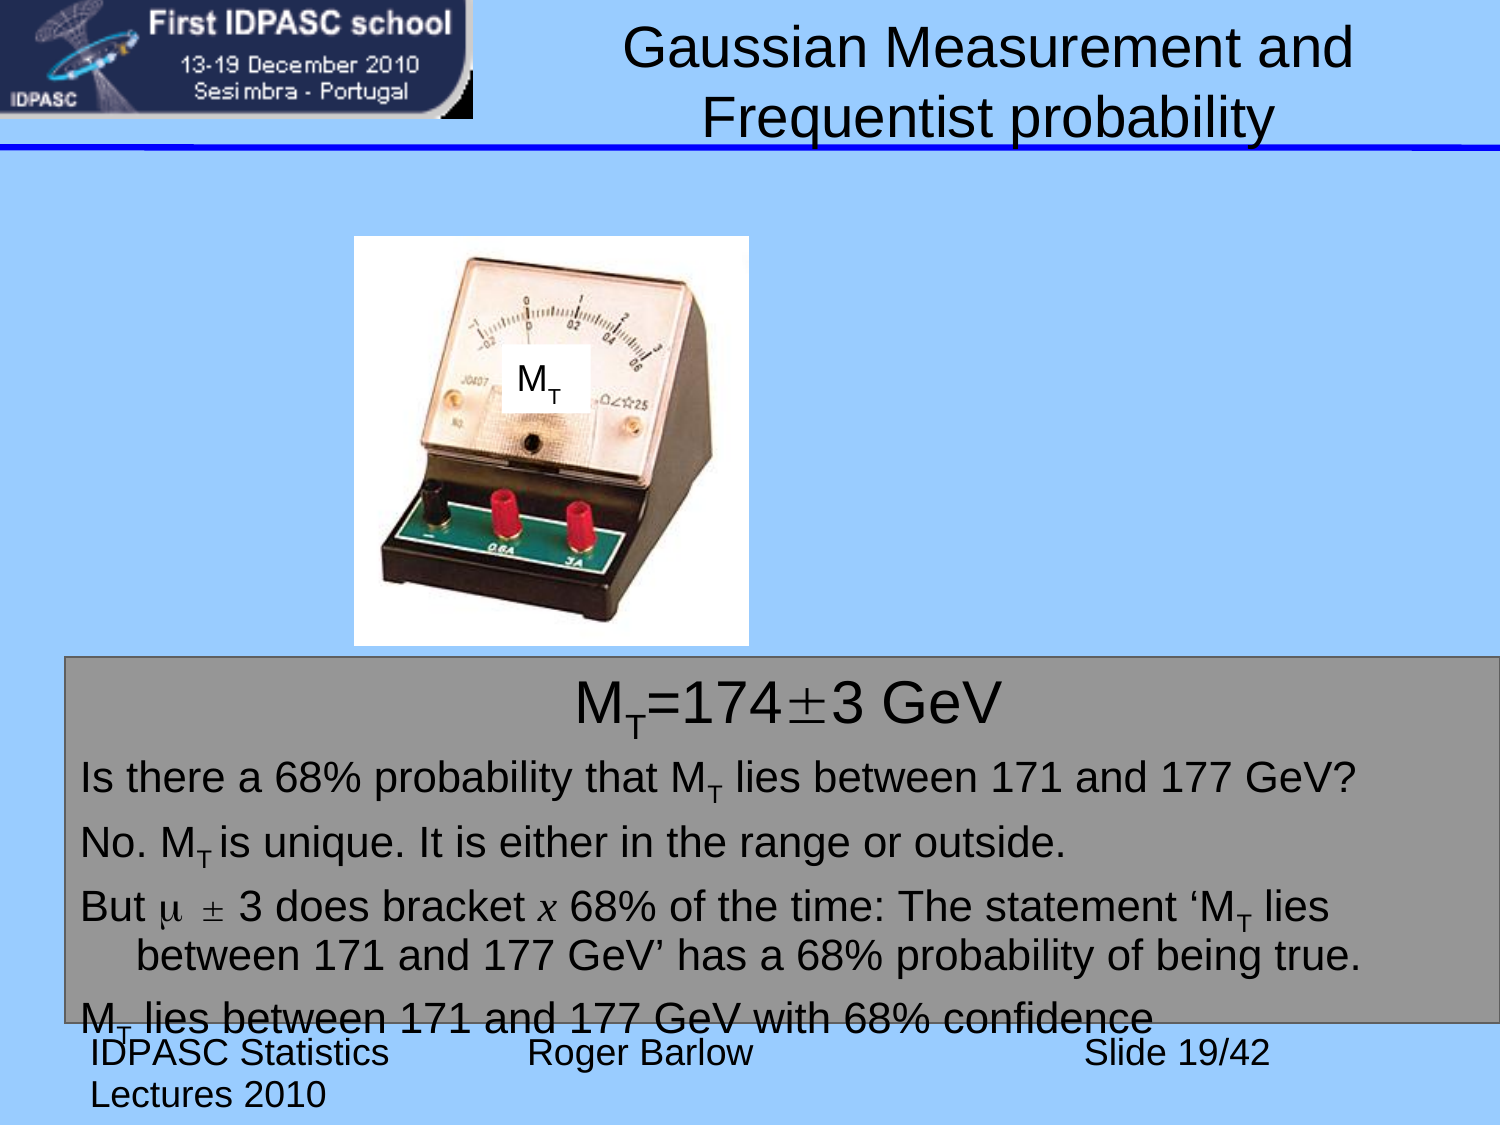

# Gaussian Measurement and Frequentist probability
MT
 MT=1743 GeV
Is there a 68% probability that MT lies between 171 and 177 GeV?
No. MT is unique. It is either in the range or outside.
But  3 does bracket x 68% of the time: The statement ‘MT lies between 171 and 177 GeV’ has a 68% probability of being true.
MT lies between 171 and 177 GeV with 68% confidence
19